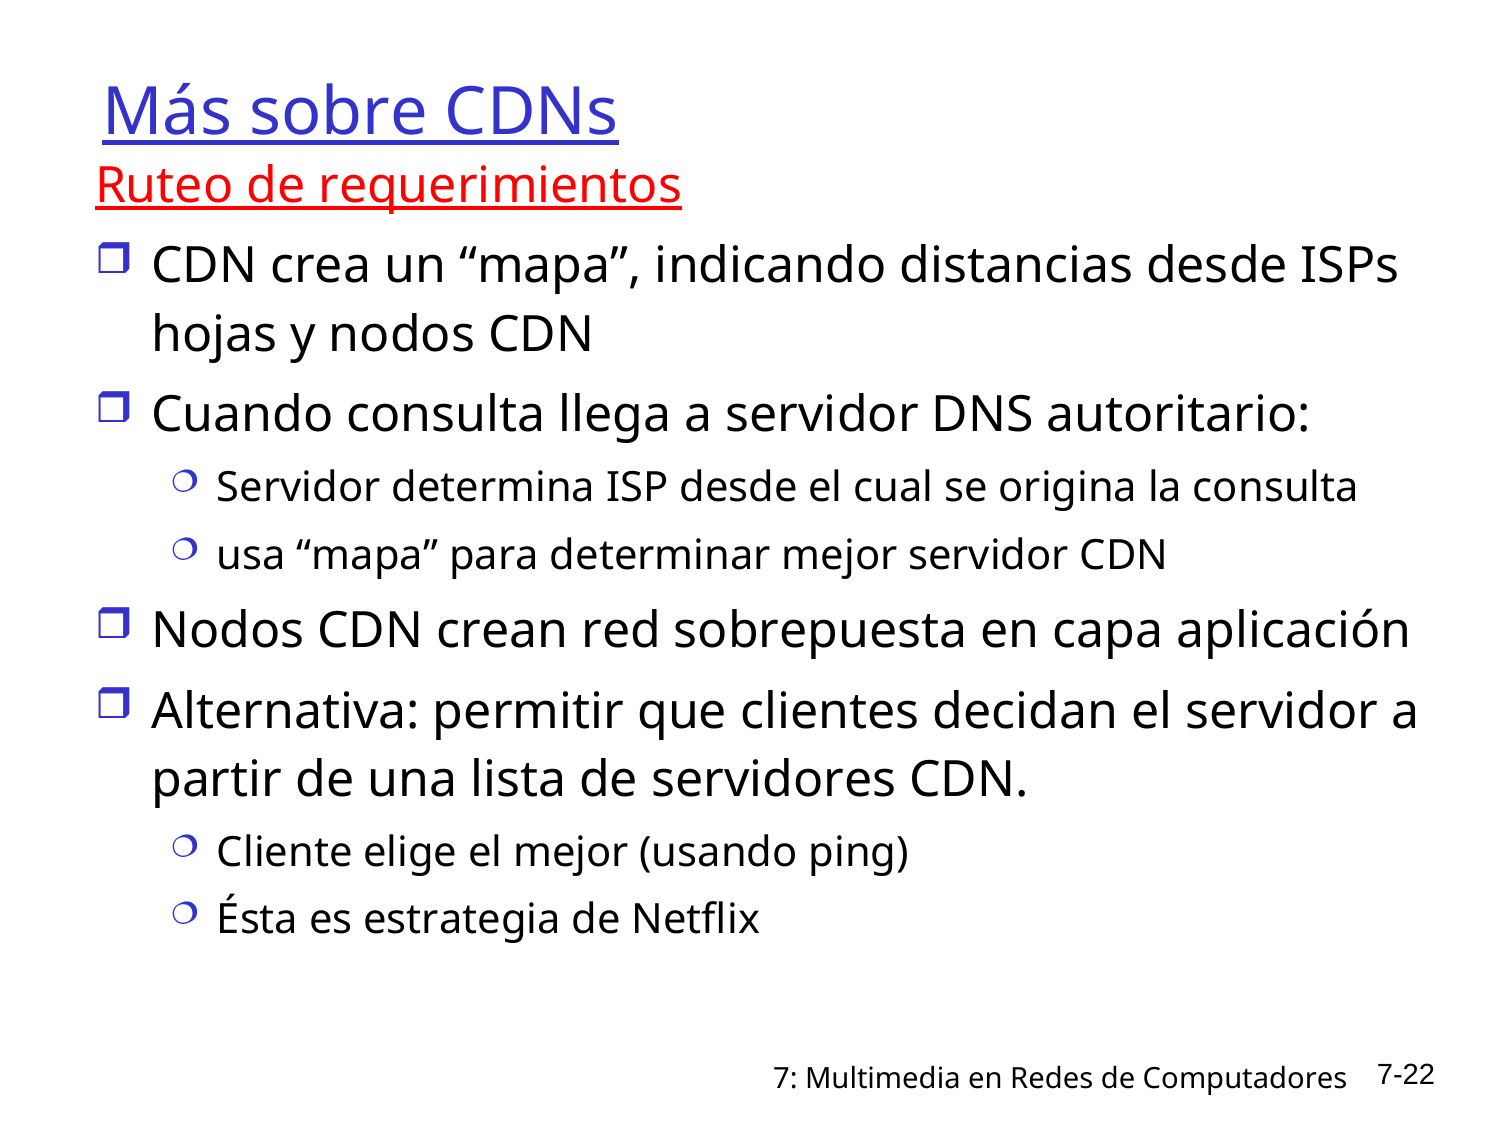

# Más sobre CDNs
Ruteo de requerimientos
CDN crea un “mapa”, indicando distancias desde ISPs hojas y nodos CDN
Cuando consulta llega a servidor DNS autoritario:
Servidor determina ISP desde el cual se origina la consulta
usa “mapa” para determinar mejor servidor CDN
Nodos CDN crean red sobrepuesta en capa aplicación
Alternativa: permitir que clientes decidan el servidor a partir de una lista de servidores CDN.
Cliente elige el mejor (usando ping)
Ésta es estrategia de Netflix
22